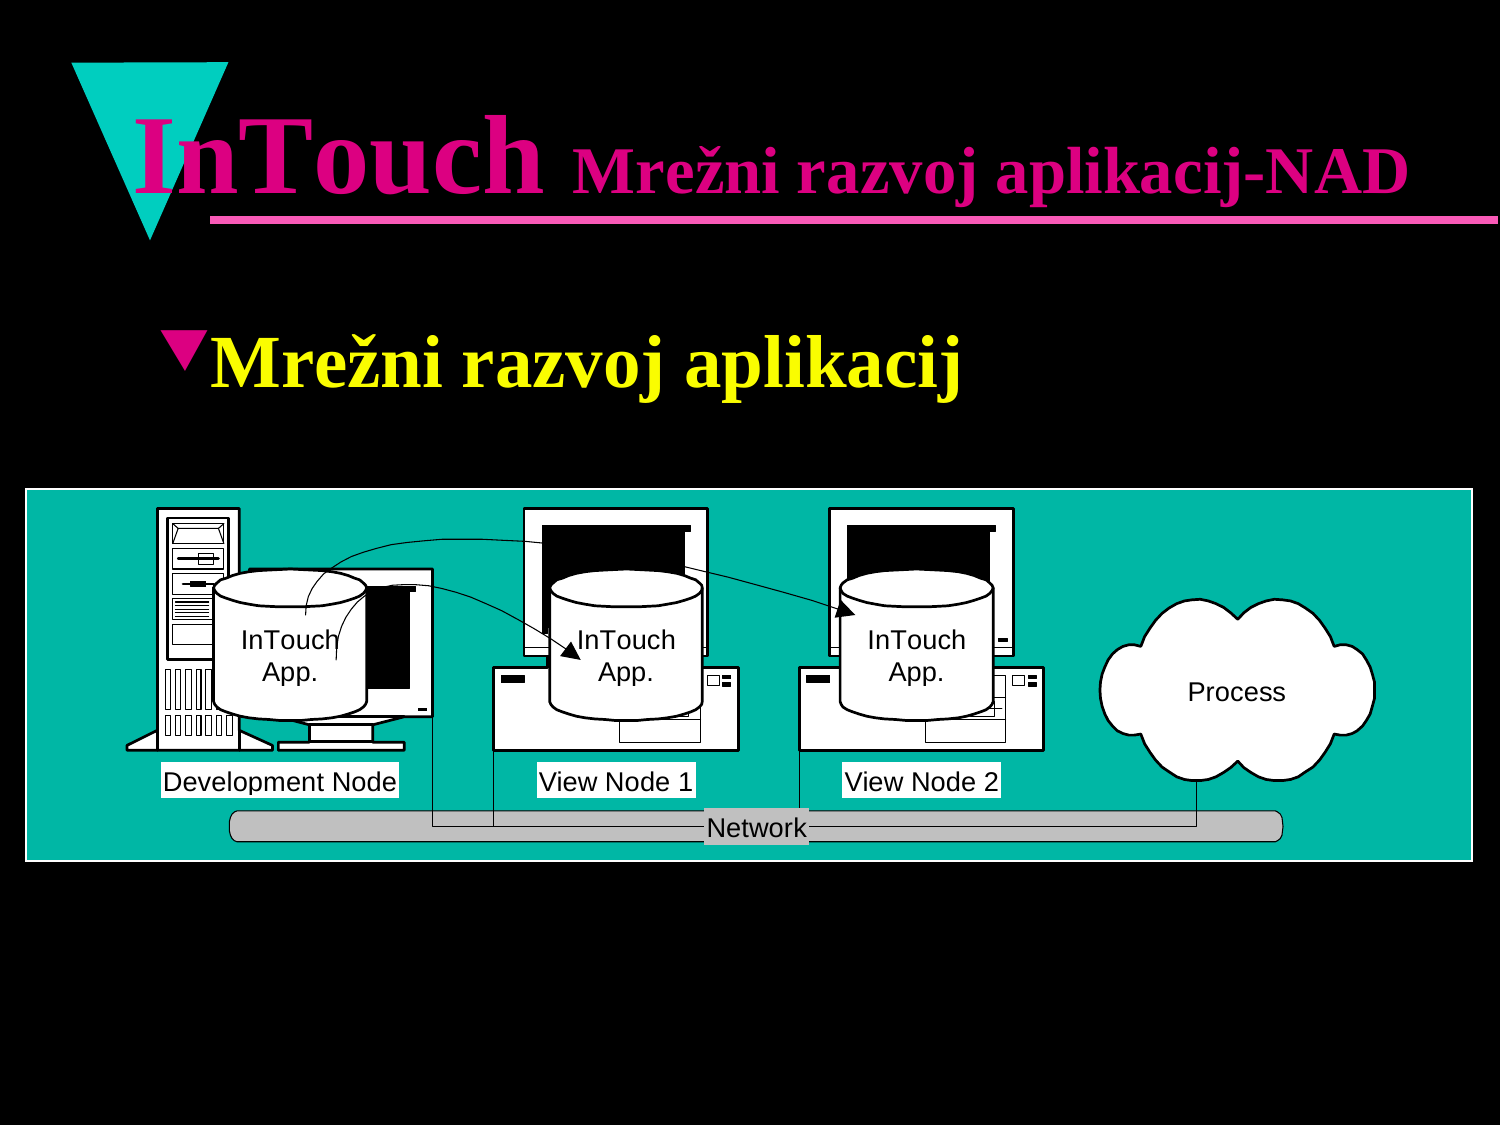

# InTouch Mrežni razvoj aplikacij-NAD
Mrežni razvoj aplikacij
34